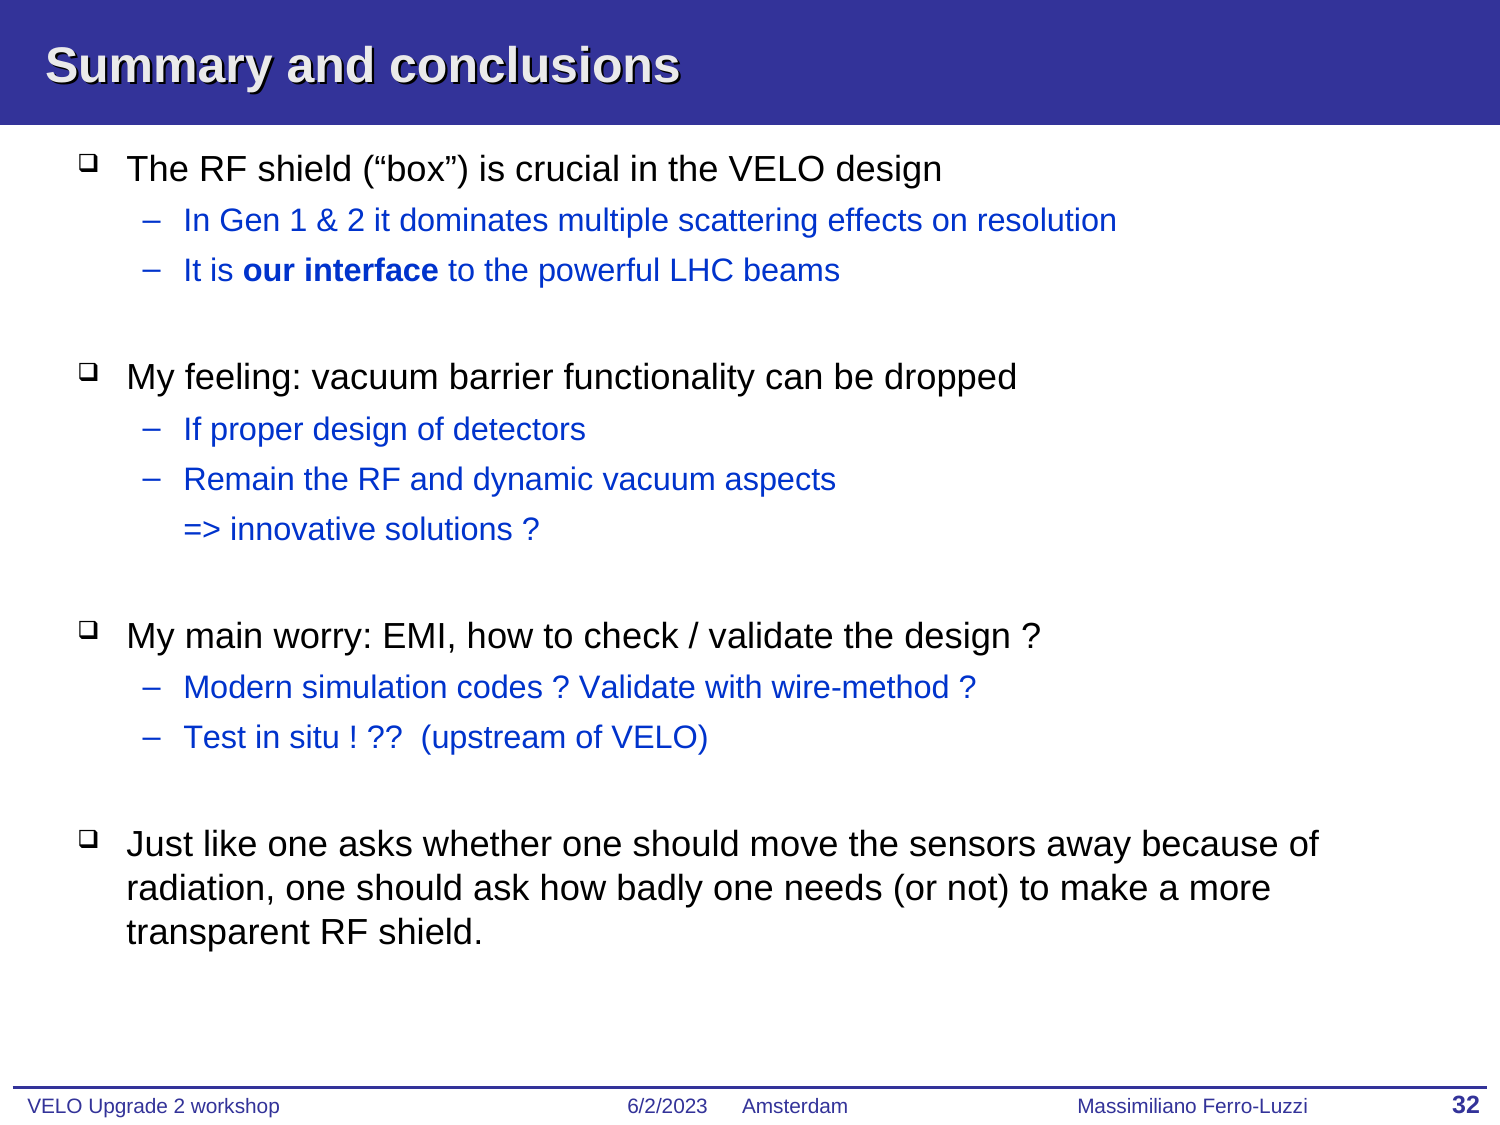

# Summary and conclusions
The RF shield (“box”) is crucial in the VELO design
In Gen 1 & 2 it dominates multiple scattering effects on resolution
It is our interface to the powerful LHC beams
My feeling: vacuum barrier functionality can be dropped
If proper design of detectors
Remain the RF and dynamic vacuum aspects
	=> innovative solutions ?
My main worry: EMI, how to check / validate the design ?
Modern simulation codes ? Validate with wire-method ?
Test in situ ! ?? (upstream of VELO)
Just like one asks whether one should move the sensors away because of radiation, one should ask how badly one needs (or not) to make a more transparent RF shield.